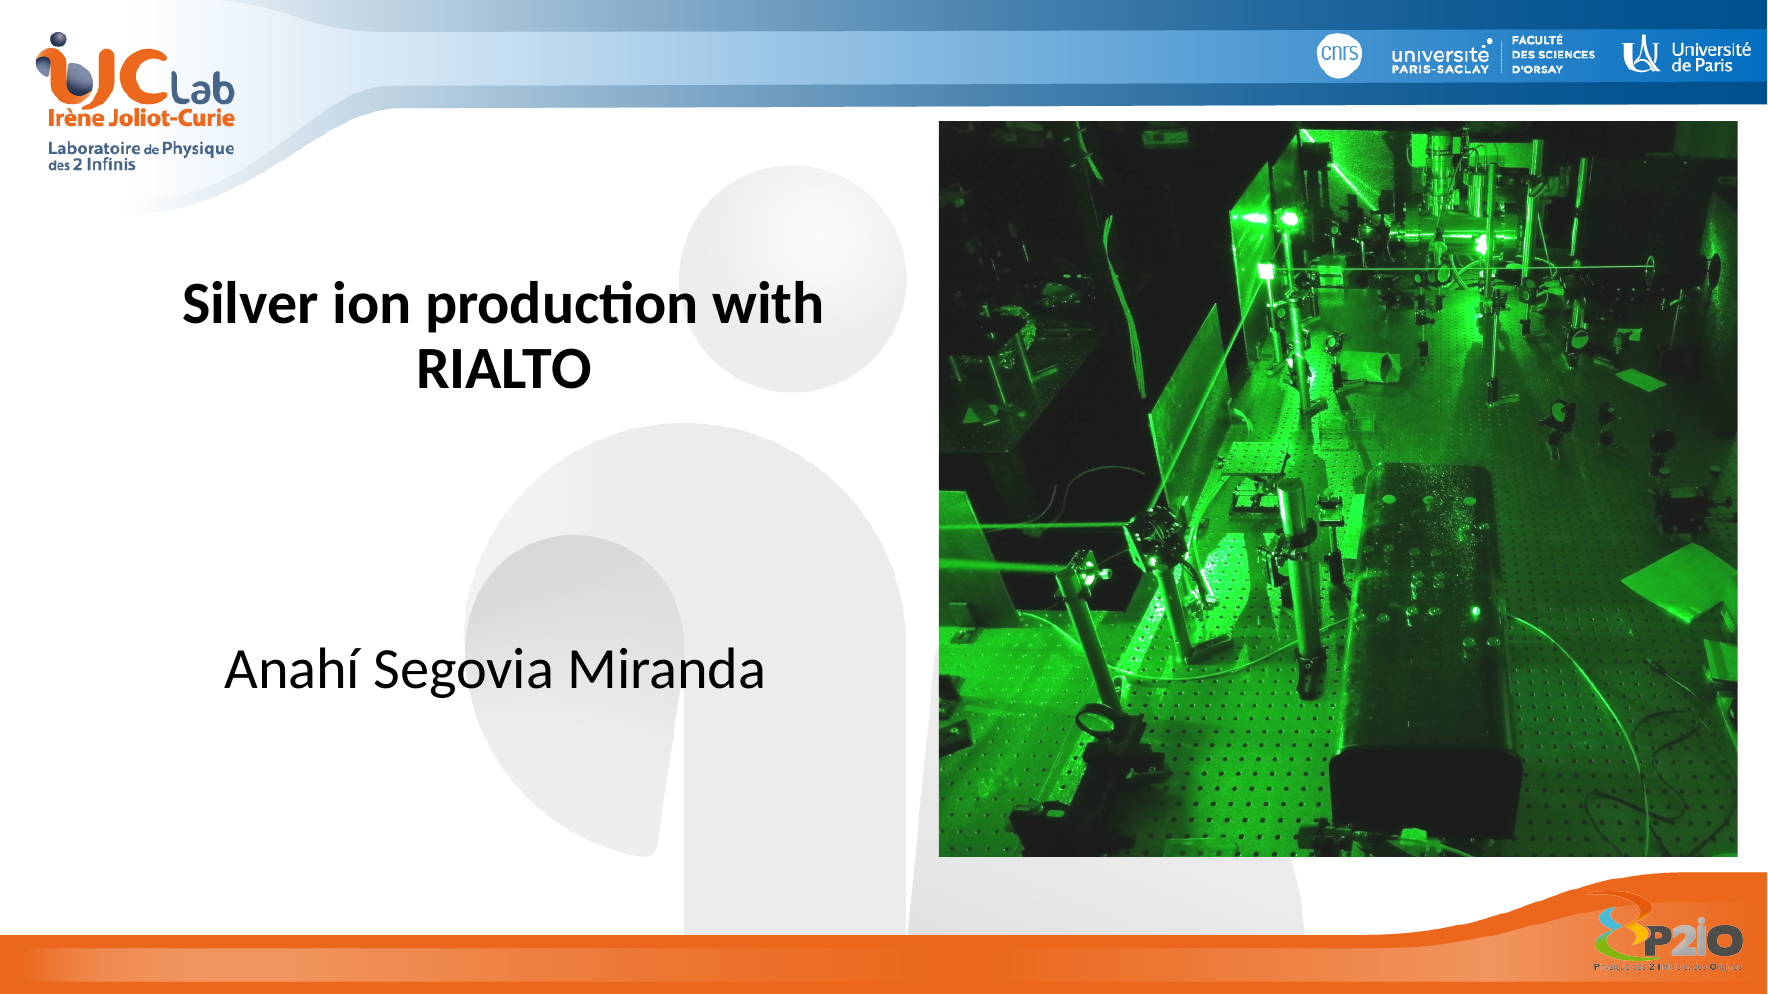

# Silver ion production with RIALTO
Anahí Segovia Miranda